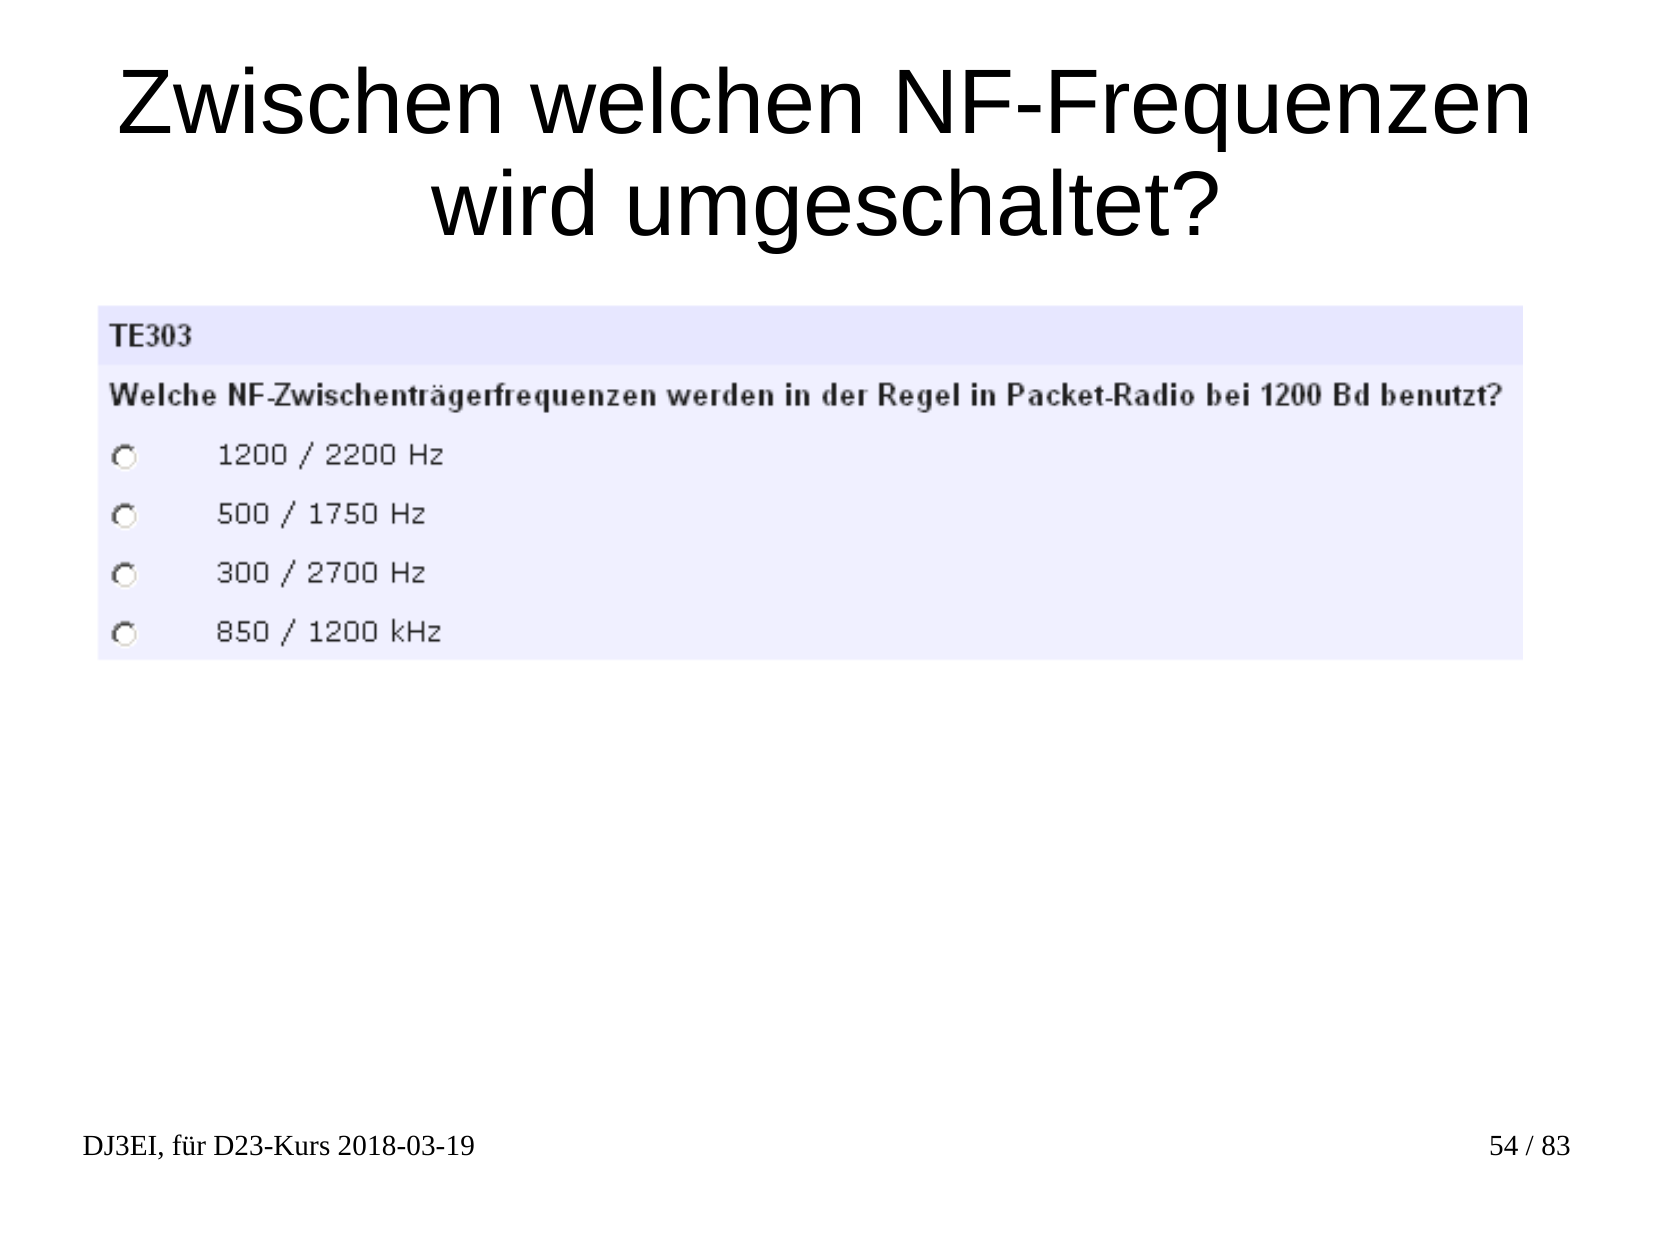

# Zwischen welchen NF-Frequenzen wird umgeschaltet?
54